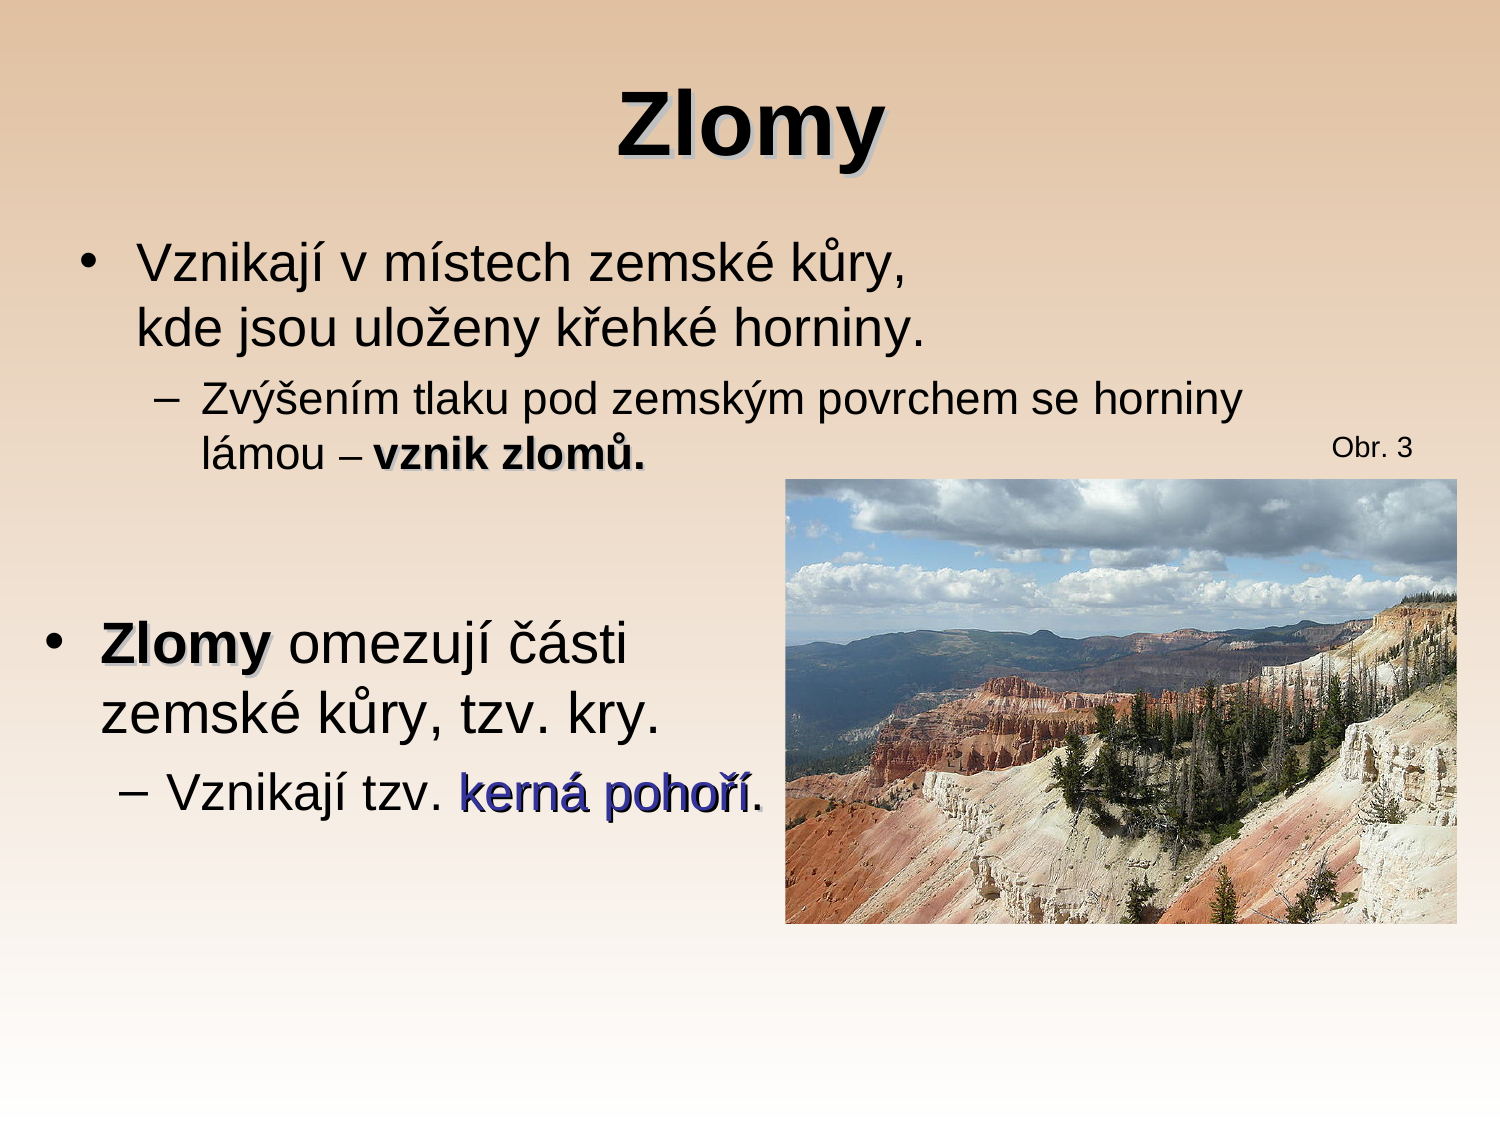

# Zlomy
Vznikají v místech zemské kůry,
kde jsou uloženy křehké horniny.
Zvýšením tlaku pod zemským povrchem se horniny lámou – vznik zlomů.
Obr. 3
Zlomy omezují části zemské kůry, tzv. kry.
Vznikají tzv. kerná pohoří.